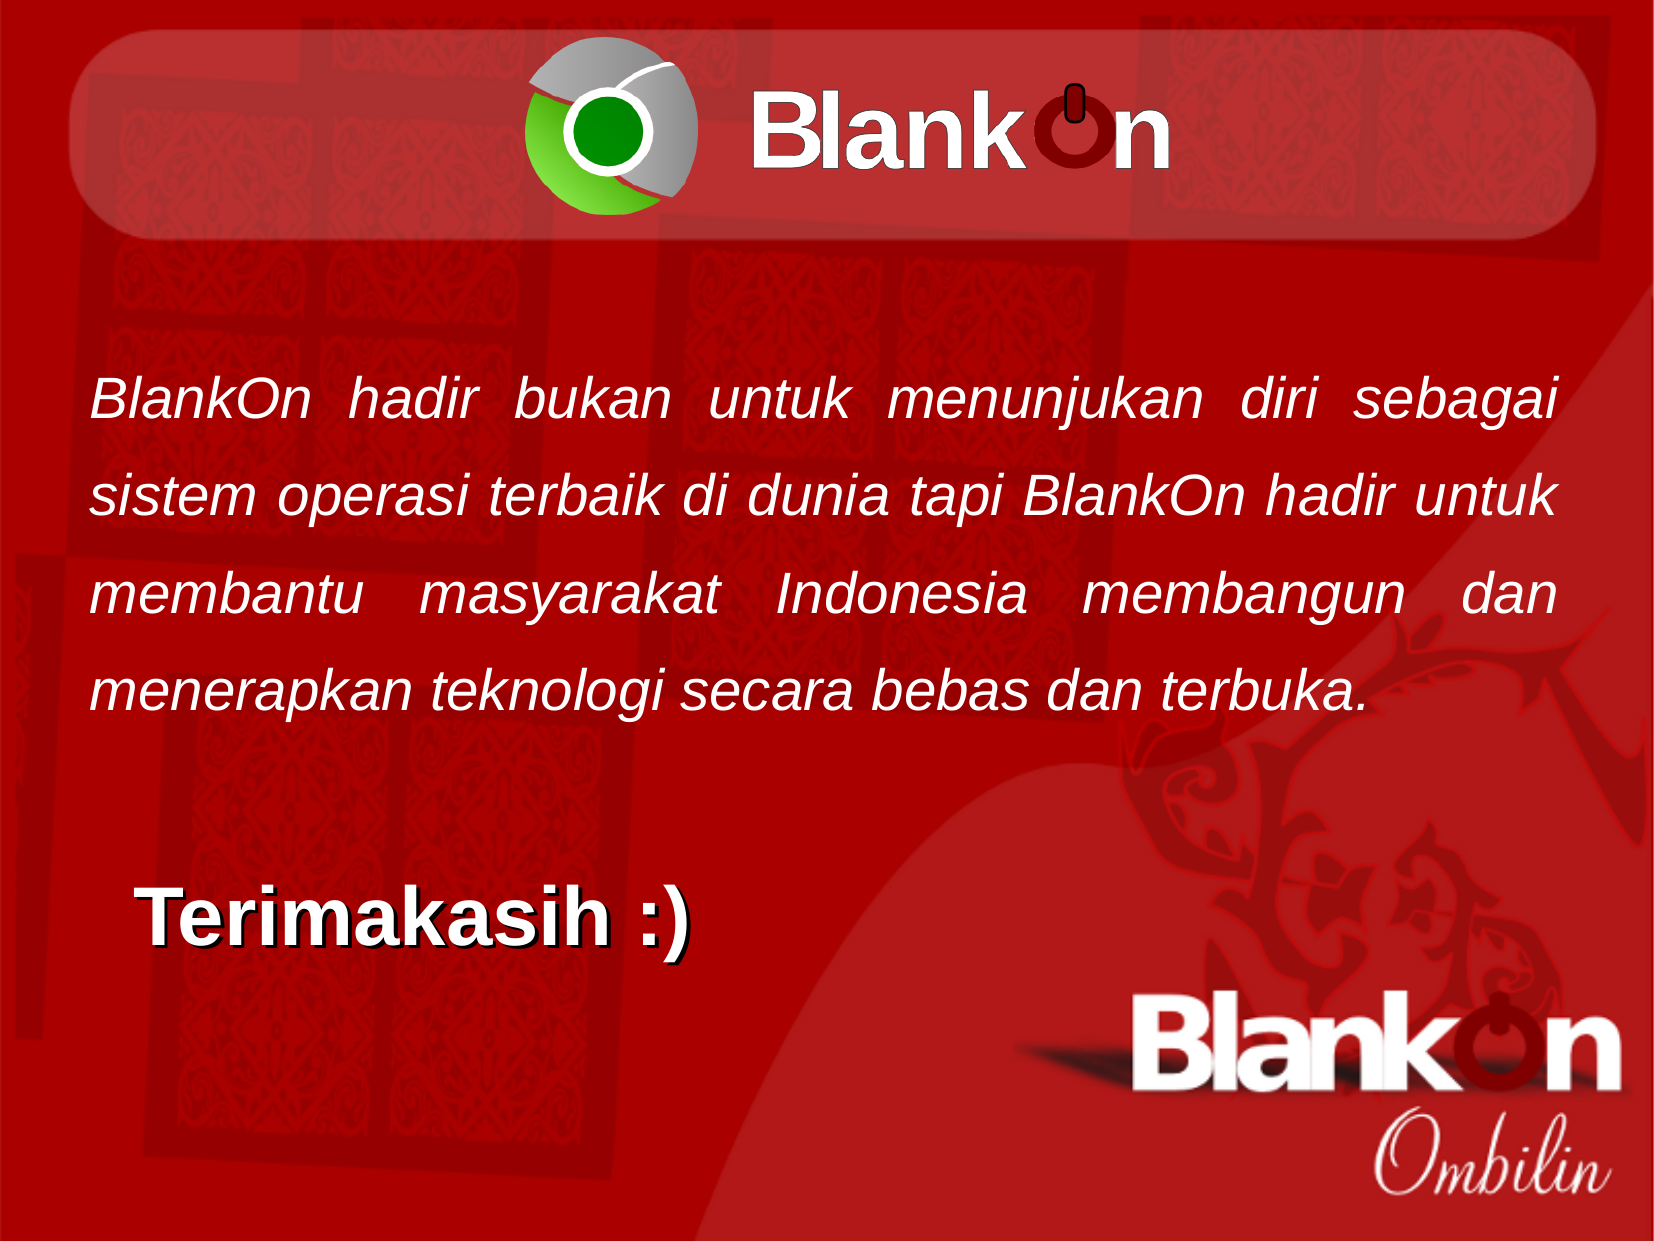

BlankOn hadir bukan untuk menunjukan diri sebagai sistem operasi terbaik di dunia tapi BlankOn hadir untuk membantu masyarakat Indonesia membangun dan menerapkan teknologi secara bebas dan terbuka.
Terimakasih :)